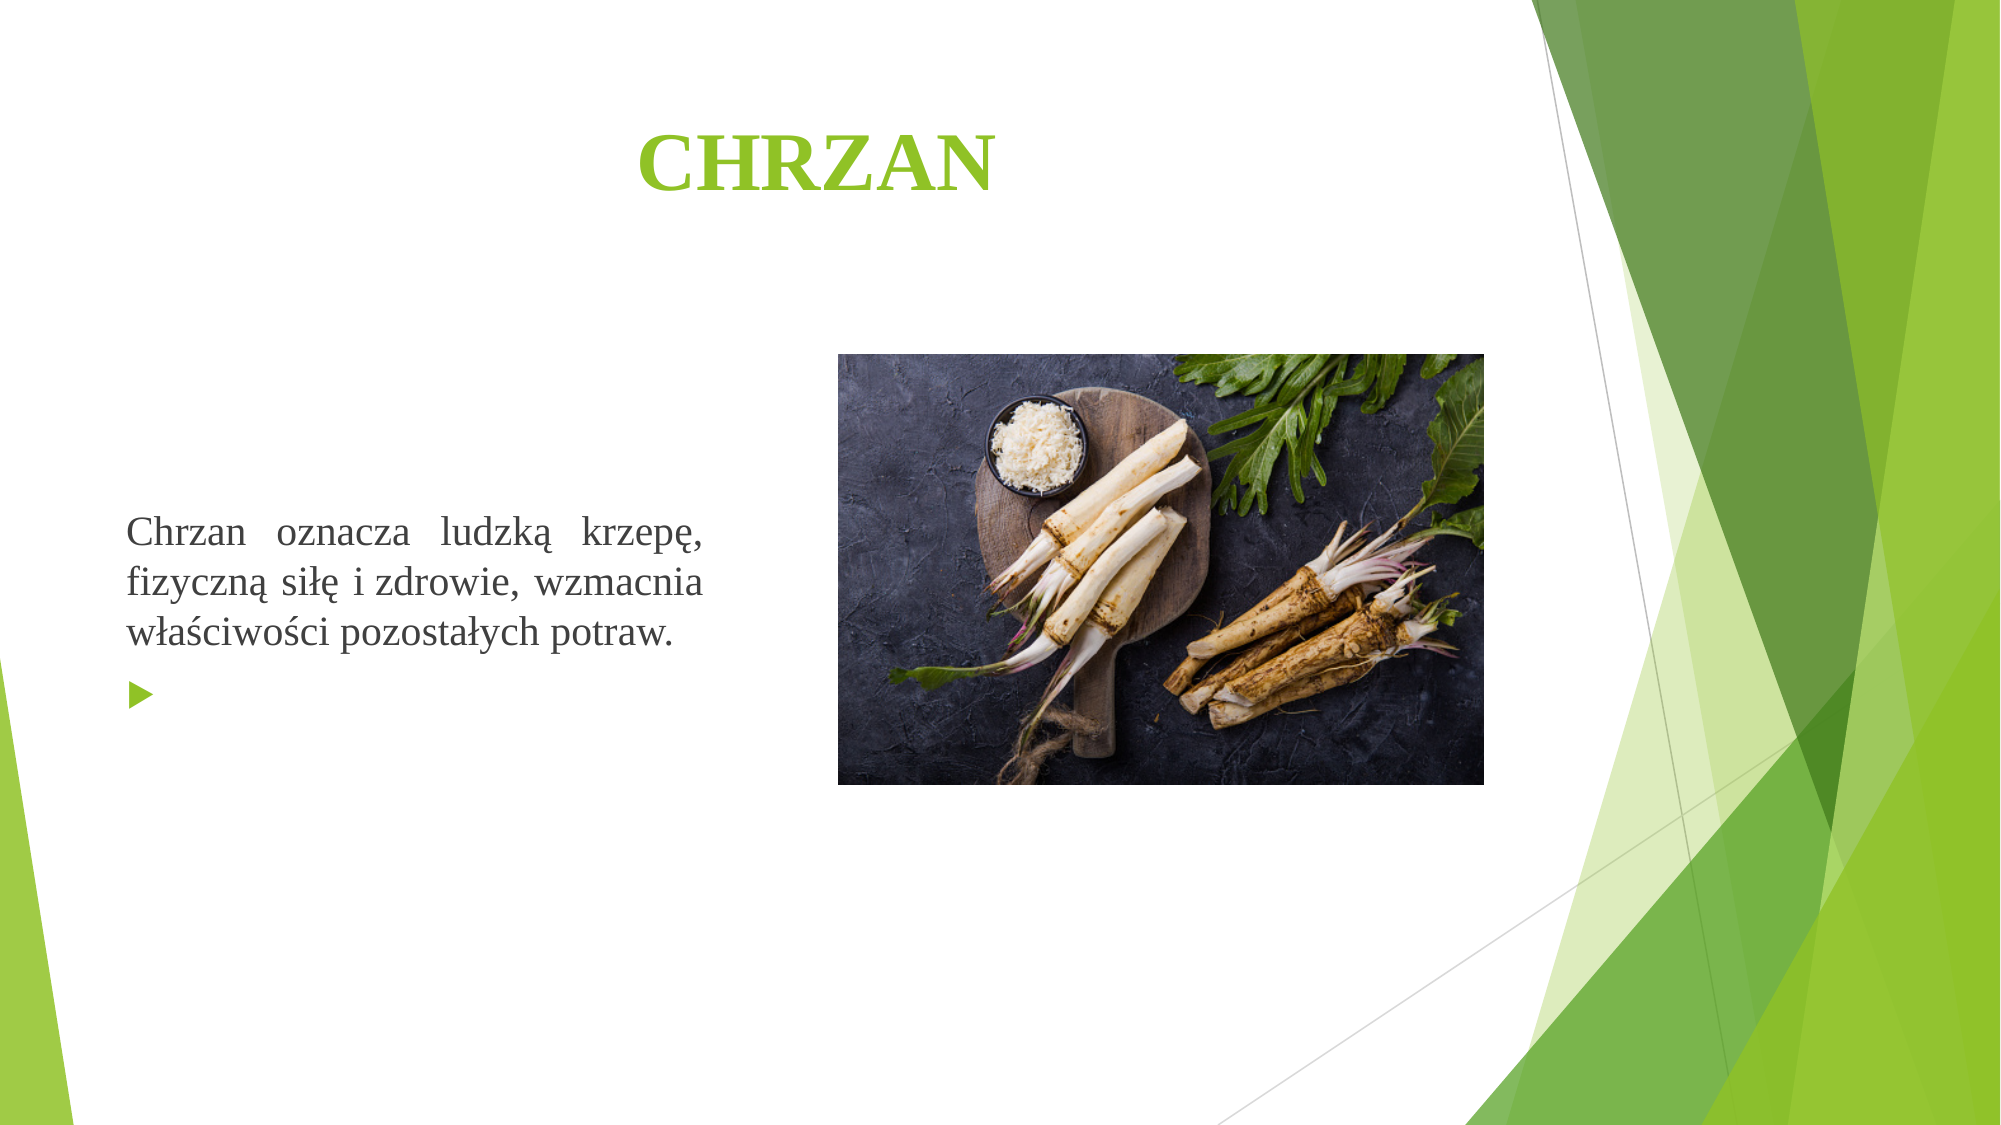

# CHRZAN
Chrzan oznacza ludzką krzepę, fizyczną siłę i zdrowie, wzmacnia właściwości pozostałych potraw.